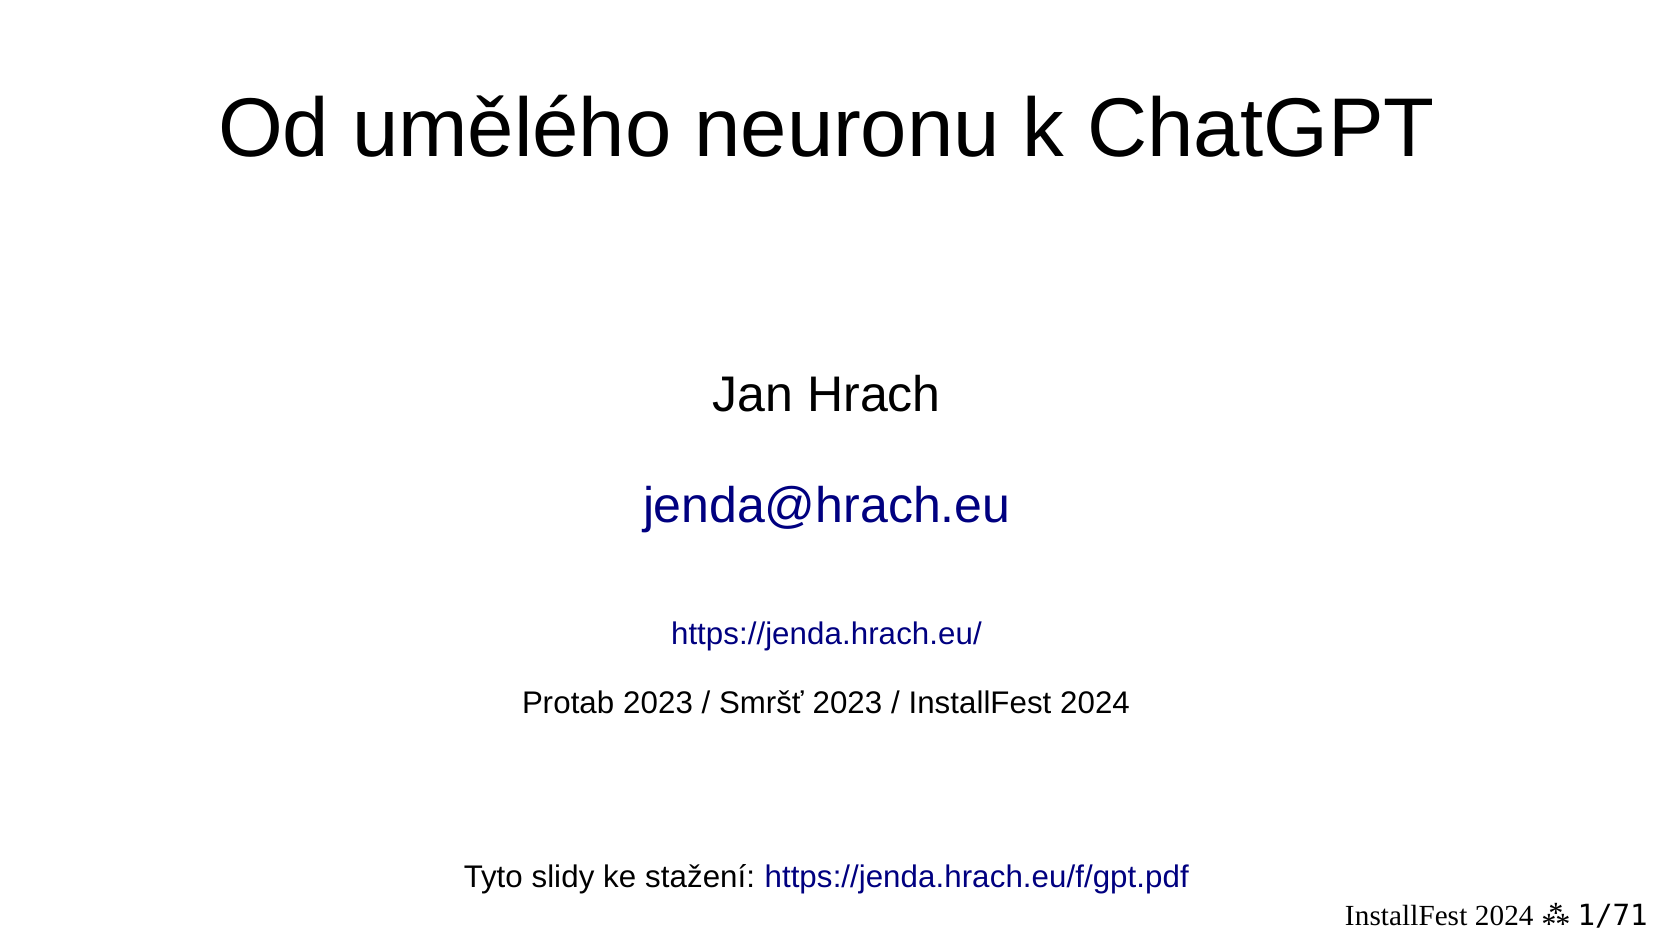

# Od umělého neuronu k ChatGPT
Jan Hrach
jenda@hrach.eu
https://jenda.hrach.eu/
Protab 2023 / Smršť 2023 / InstallFest 2024
Tyto slidy ke stažení: https://jenda.hrach.eu/f/gpt.pdf
1